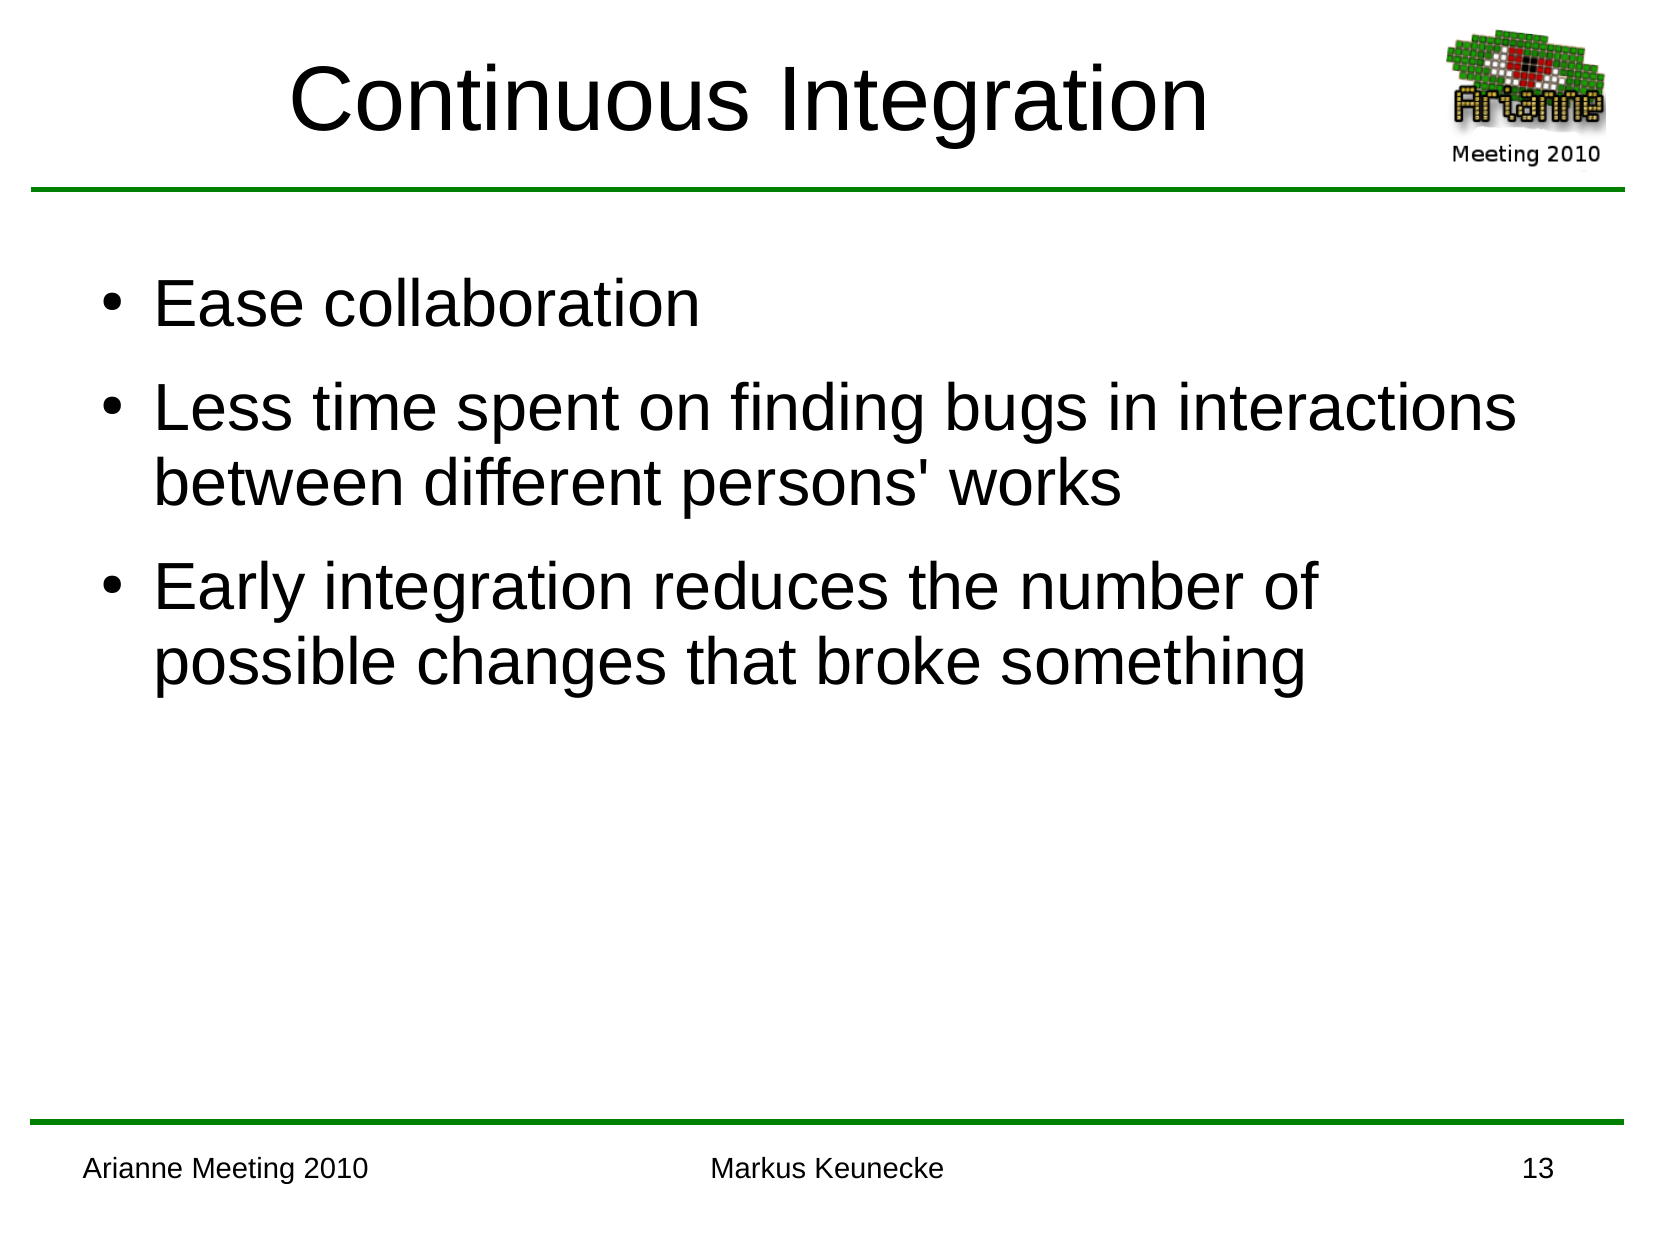

# Continuous Integration
Ease collaboration
Less time spent on finding bugs in interactions between different persons' works
Early integration reduces the number of possible changes that broke something
2010-03-13
13